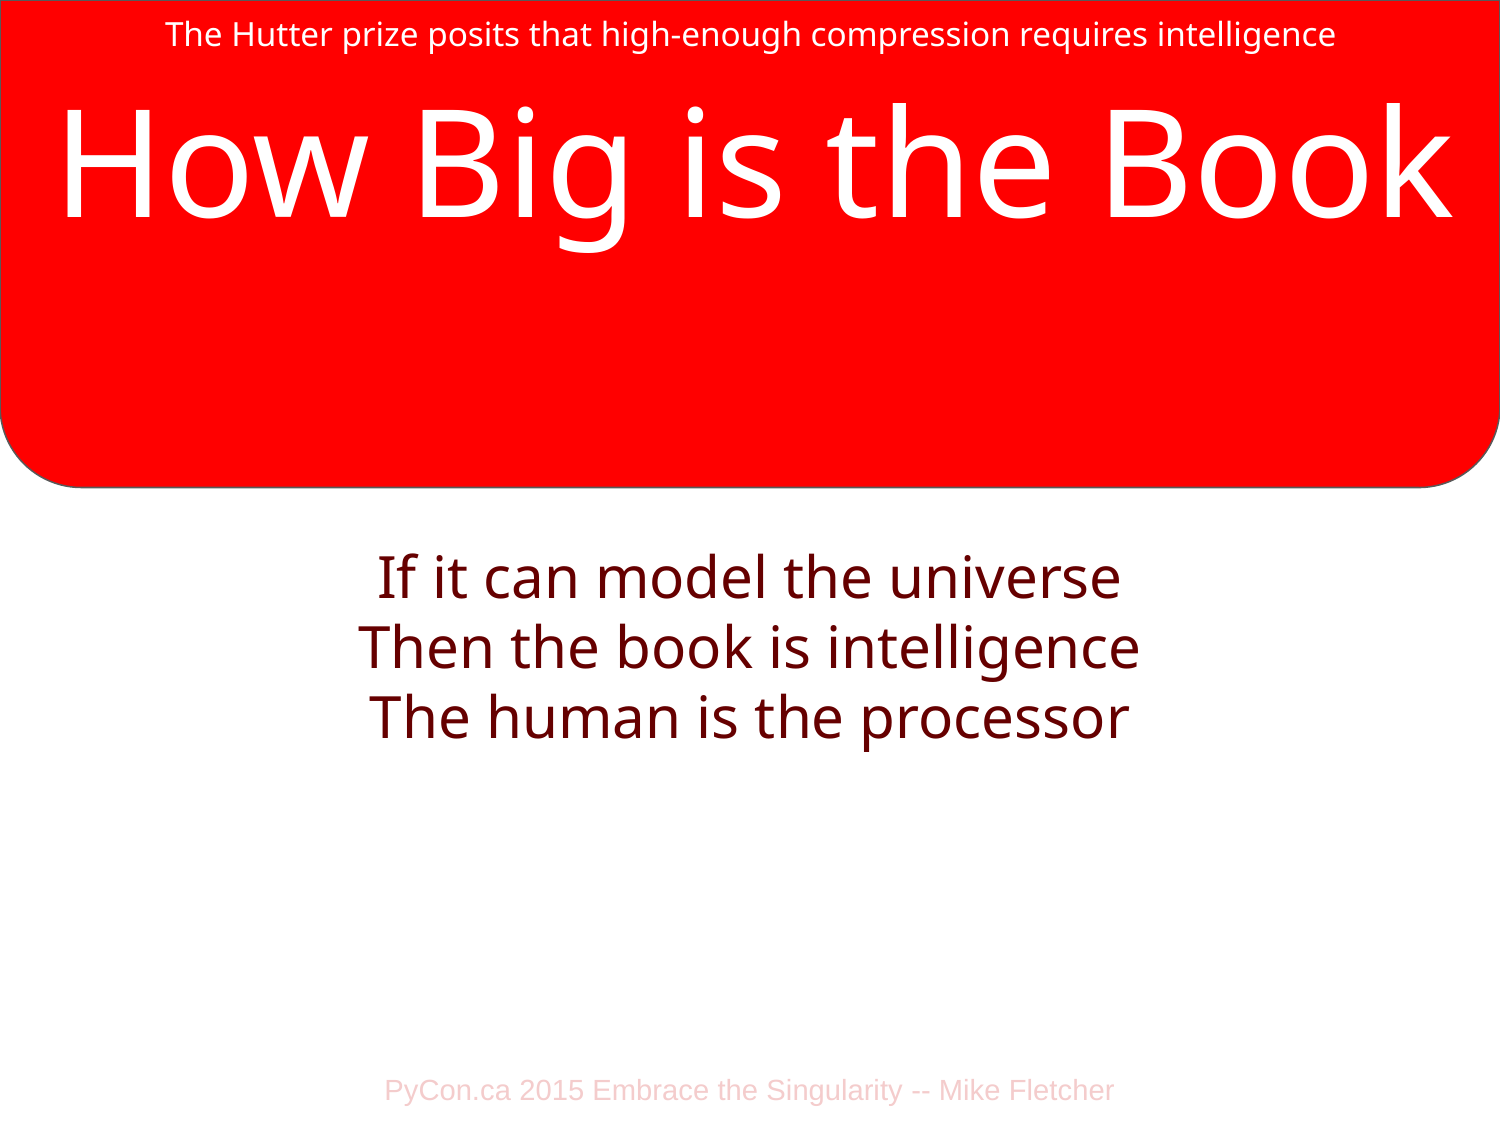

The Hutter prize posits that high-enough compression requires intelligence
# How Big is the Book
If it can model the universe
Then the book is intelligence
The human is the processor